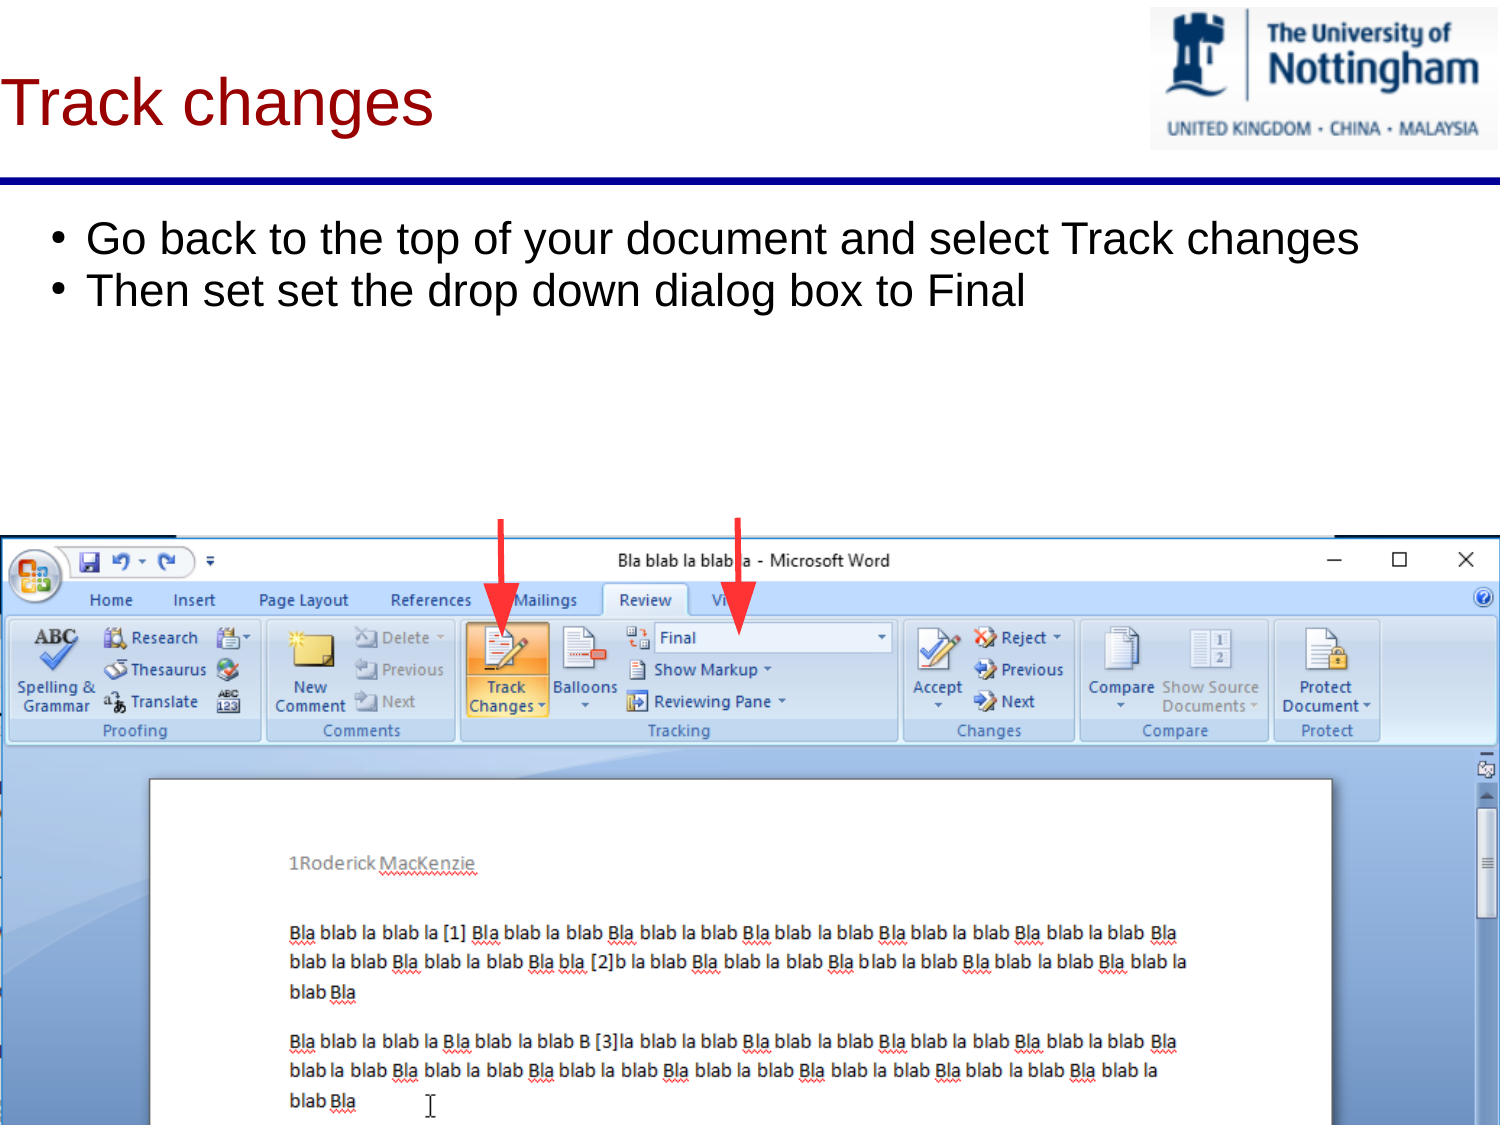

# Track changes
Go back to the top of your document and select Track changes
Then set set the drop down dialog box to Final